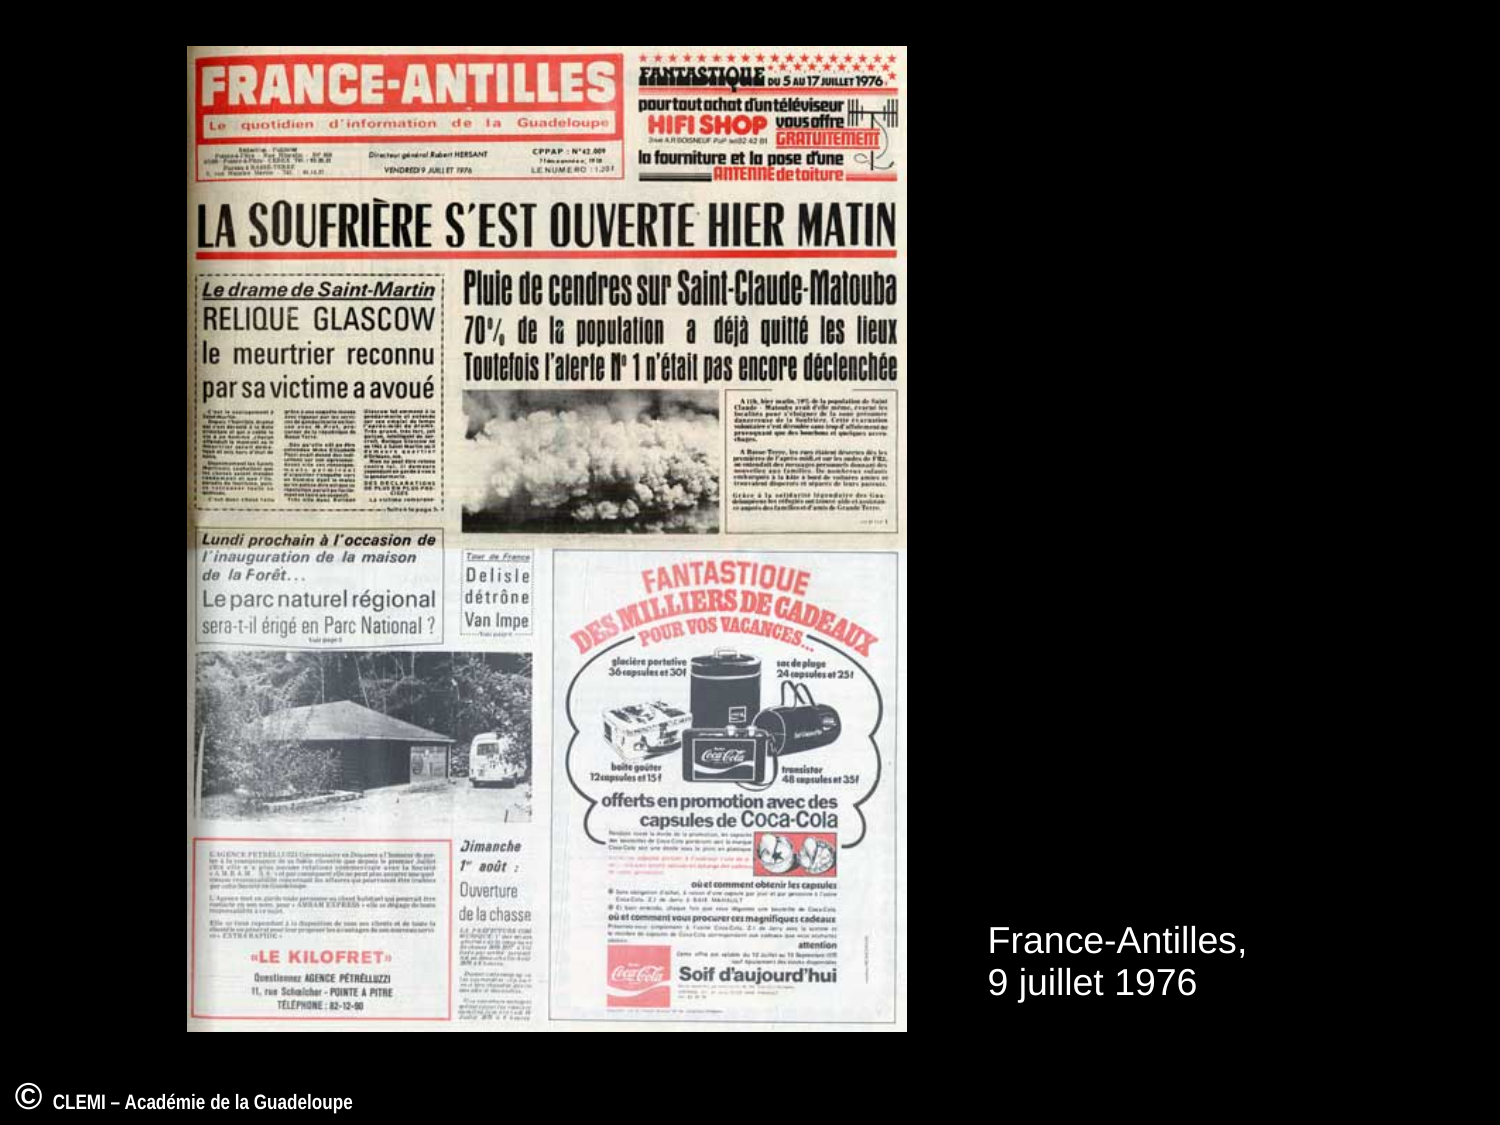

# France-Antilles, 9 juillet 1976
© CLEMI – Académie de la Guadeloupe